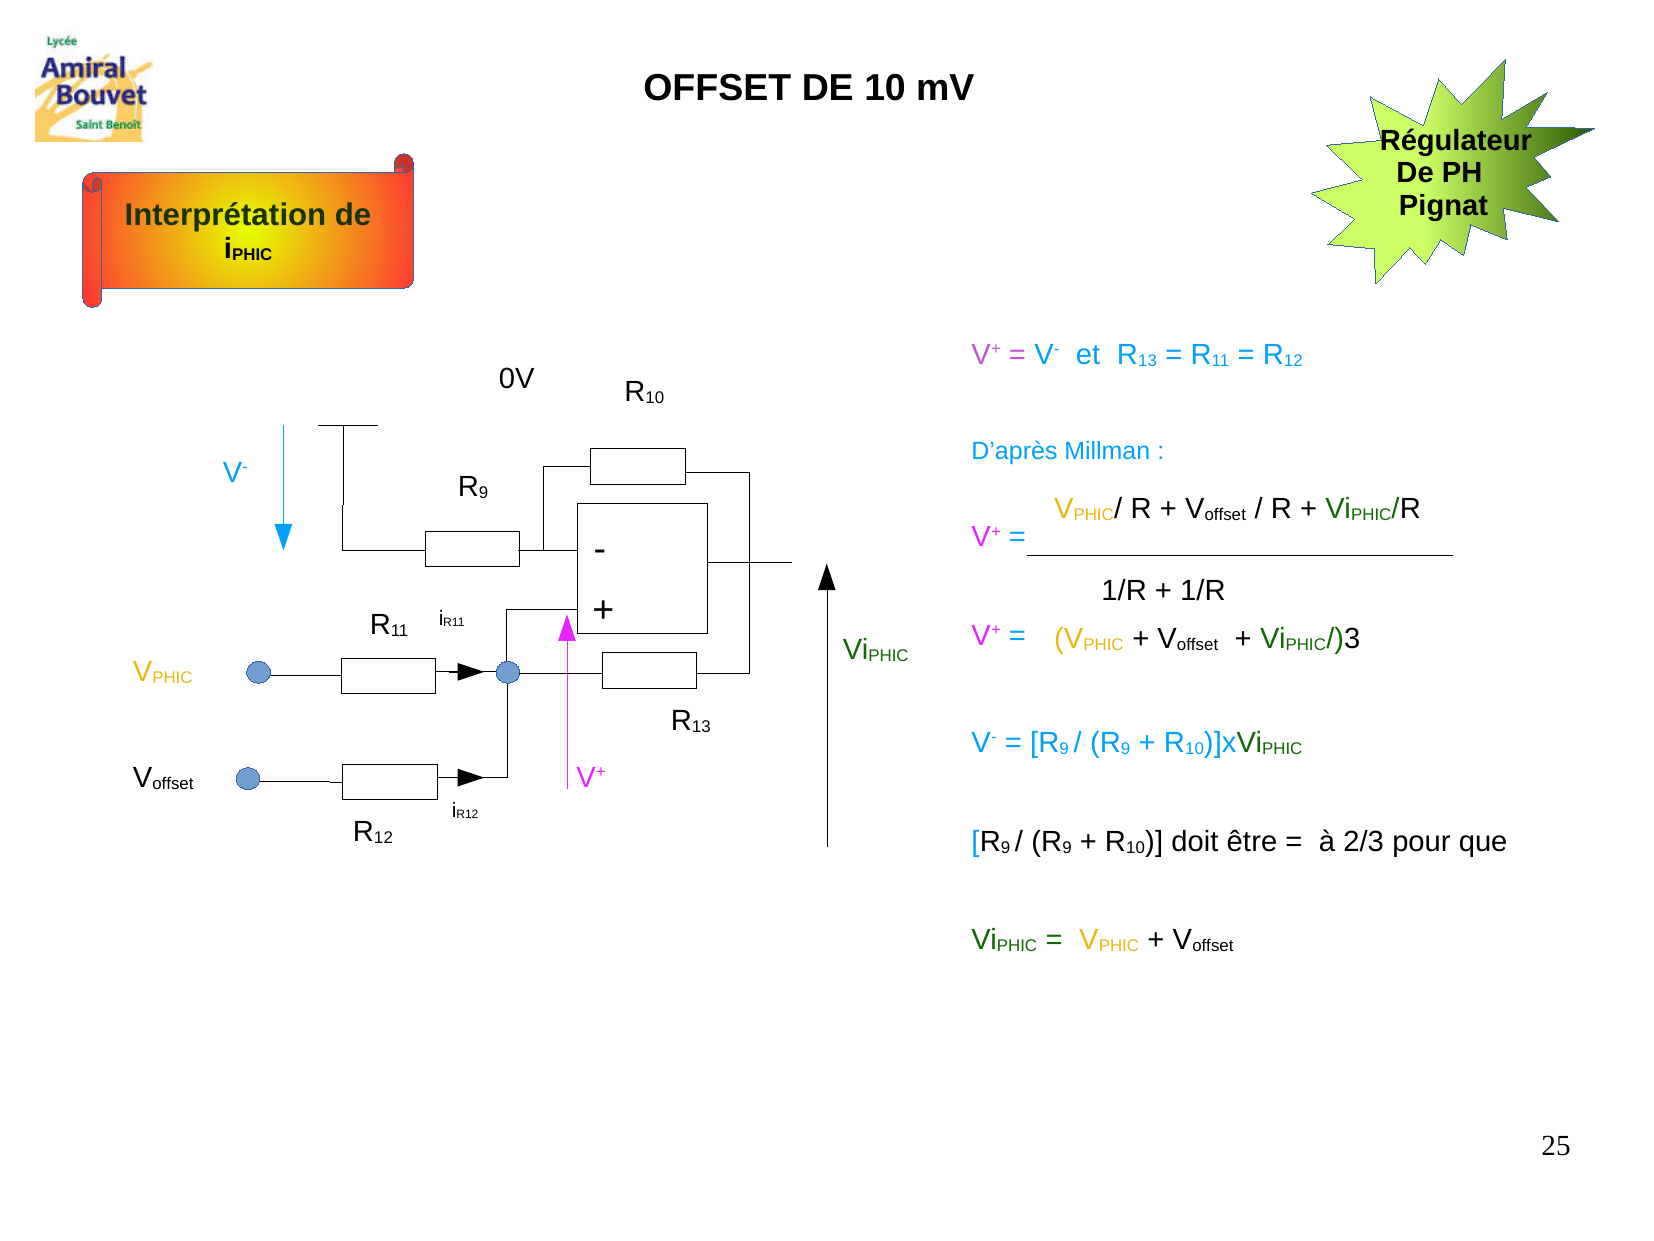

OFFSET DE 10 mV
 Régulateur
De PH
 Pignat
Interprétation de
iPHIC
V+ = V- et R13 = R11 = R12
D’après Millman :
V+ =
V+ =
V- = [R9 / (R9 + R10)]xViPHIC
[R9 / (R9 + R10)] doit être = à 2/3 pour que
ViPHIC = VPHIC + Voffset
0V
R10
V-
R9
VPHIC/ R + Voffset / R + ViPHIC/R
-
1/R + 1/R
+
iR11
R11
(VPHIC + Voffset + ViPHIC/)3
ViPHIC
VPHIC
R13
Voffset
V+
iR12
R12
25